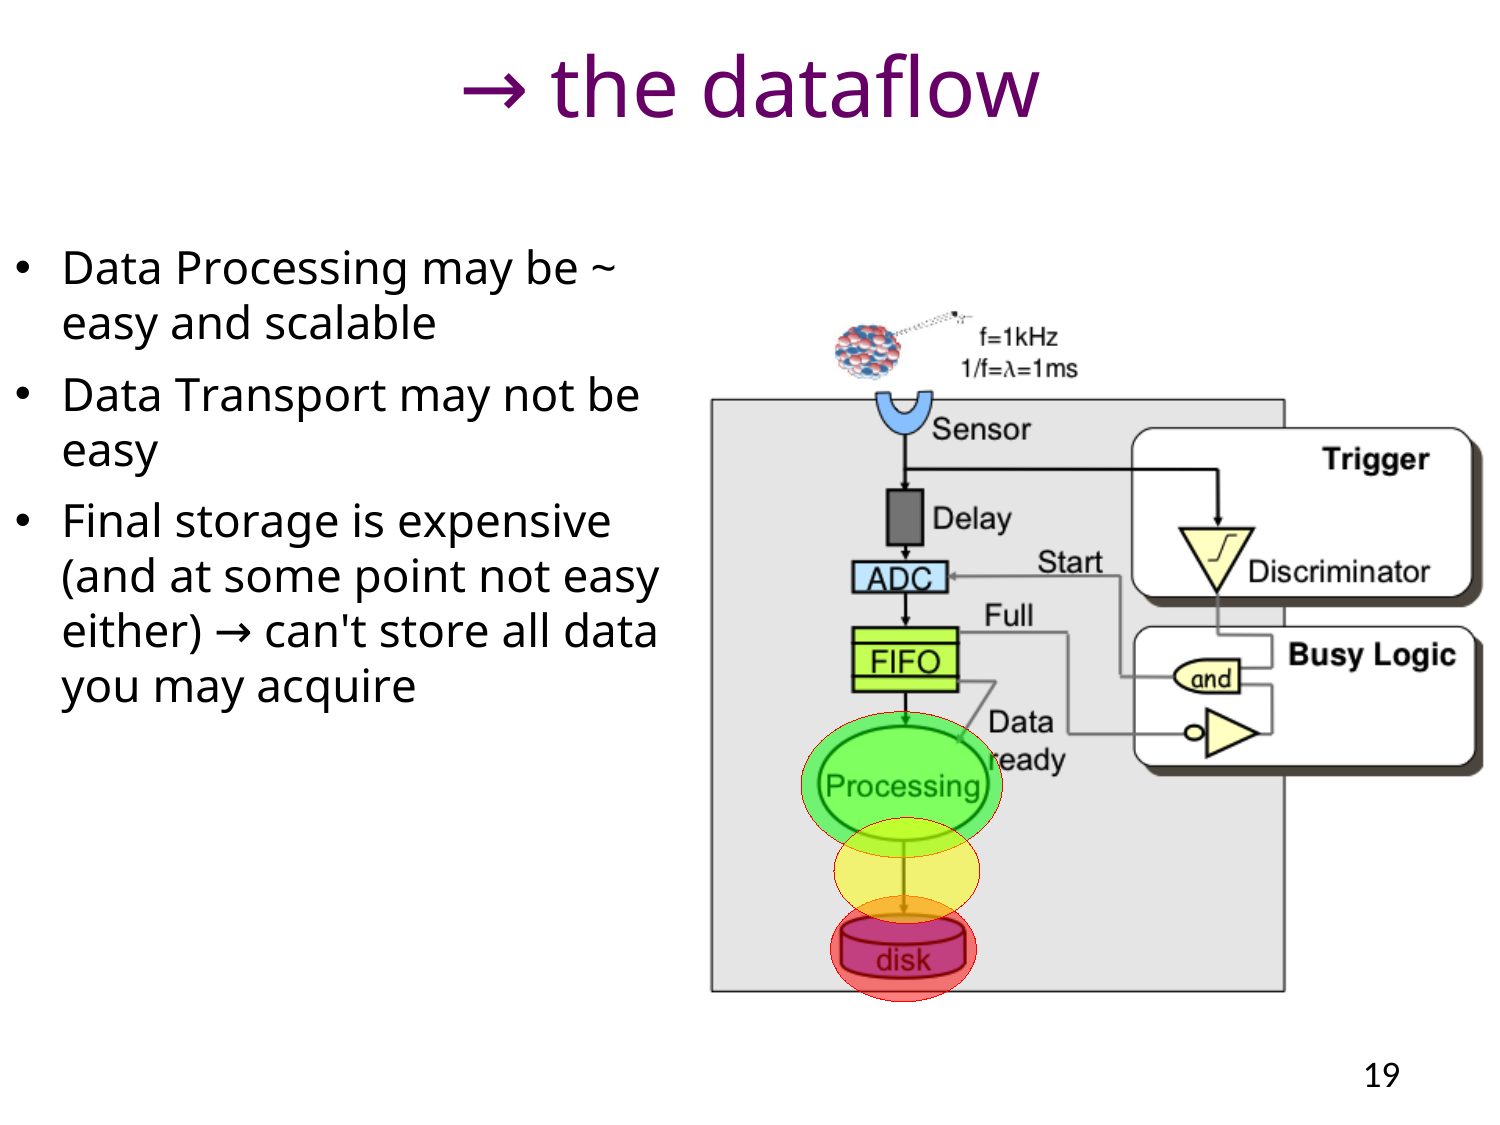

# → the dataflow
Data Processing may be ~ easy and scalable
Data Transport may not be easy
Final storage is expensive
(and at some point not easy either) → can't store all data you may acquire
19